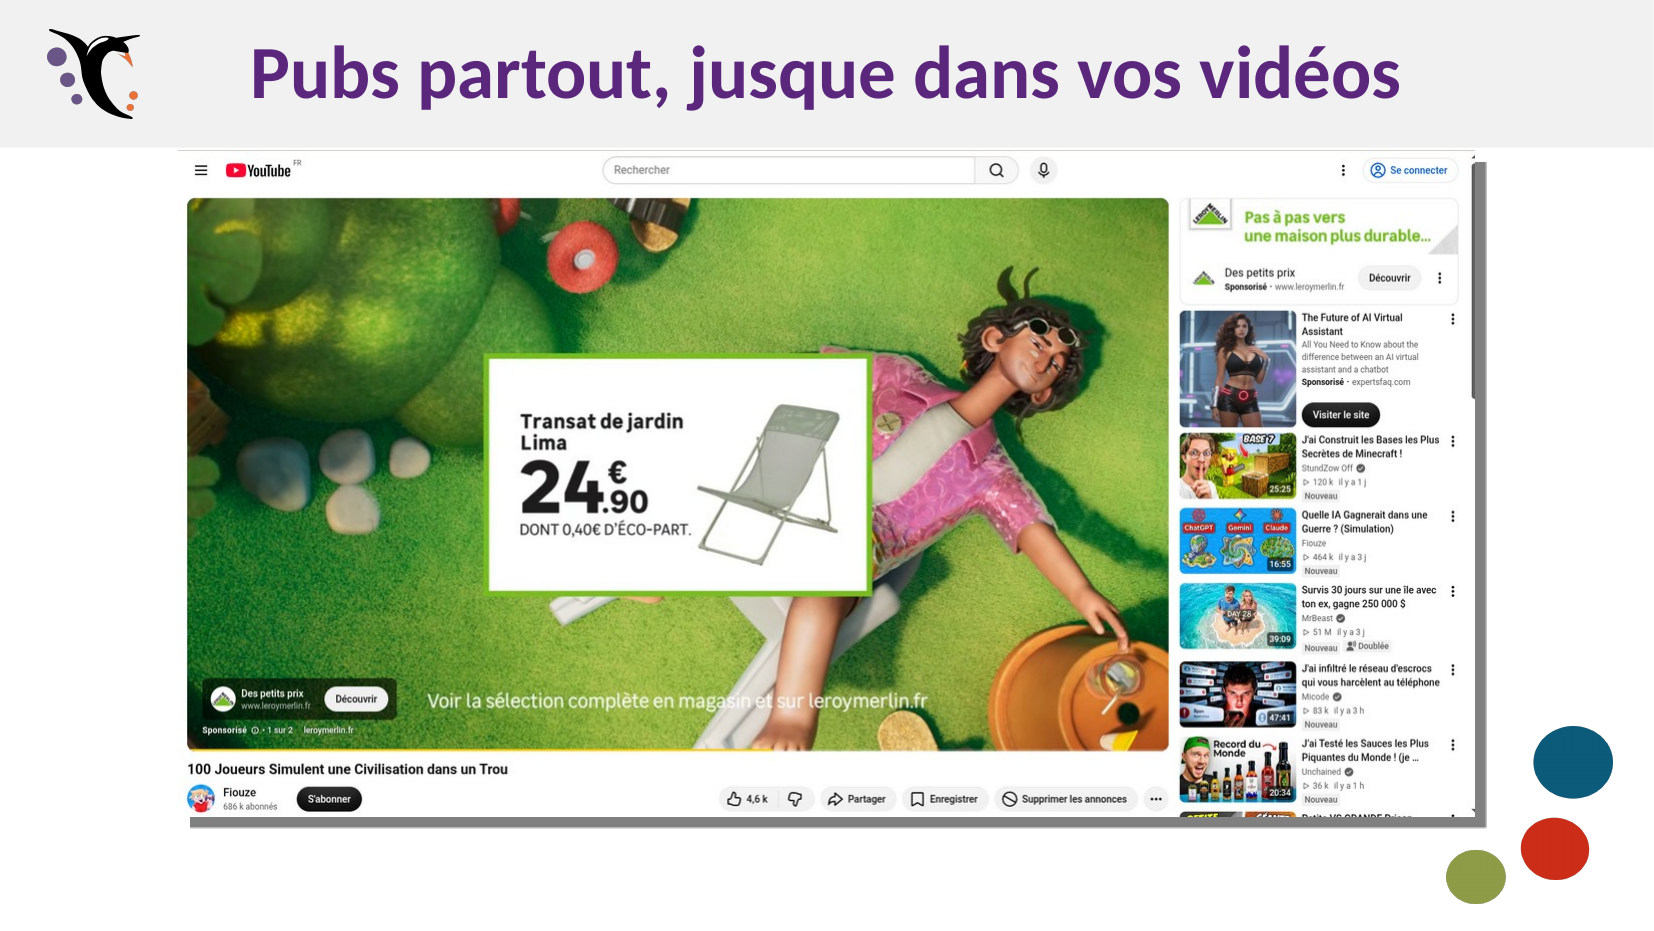

# Pubs partout, jusque dans vos vidéos